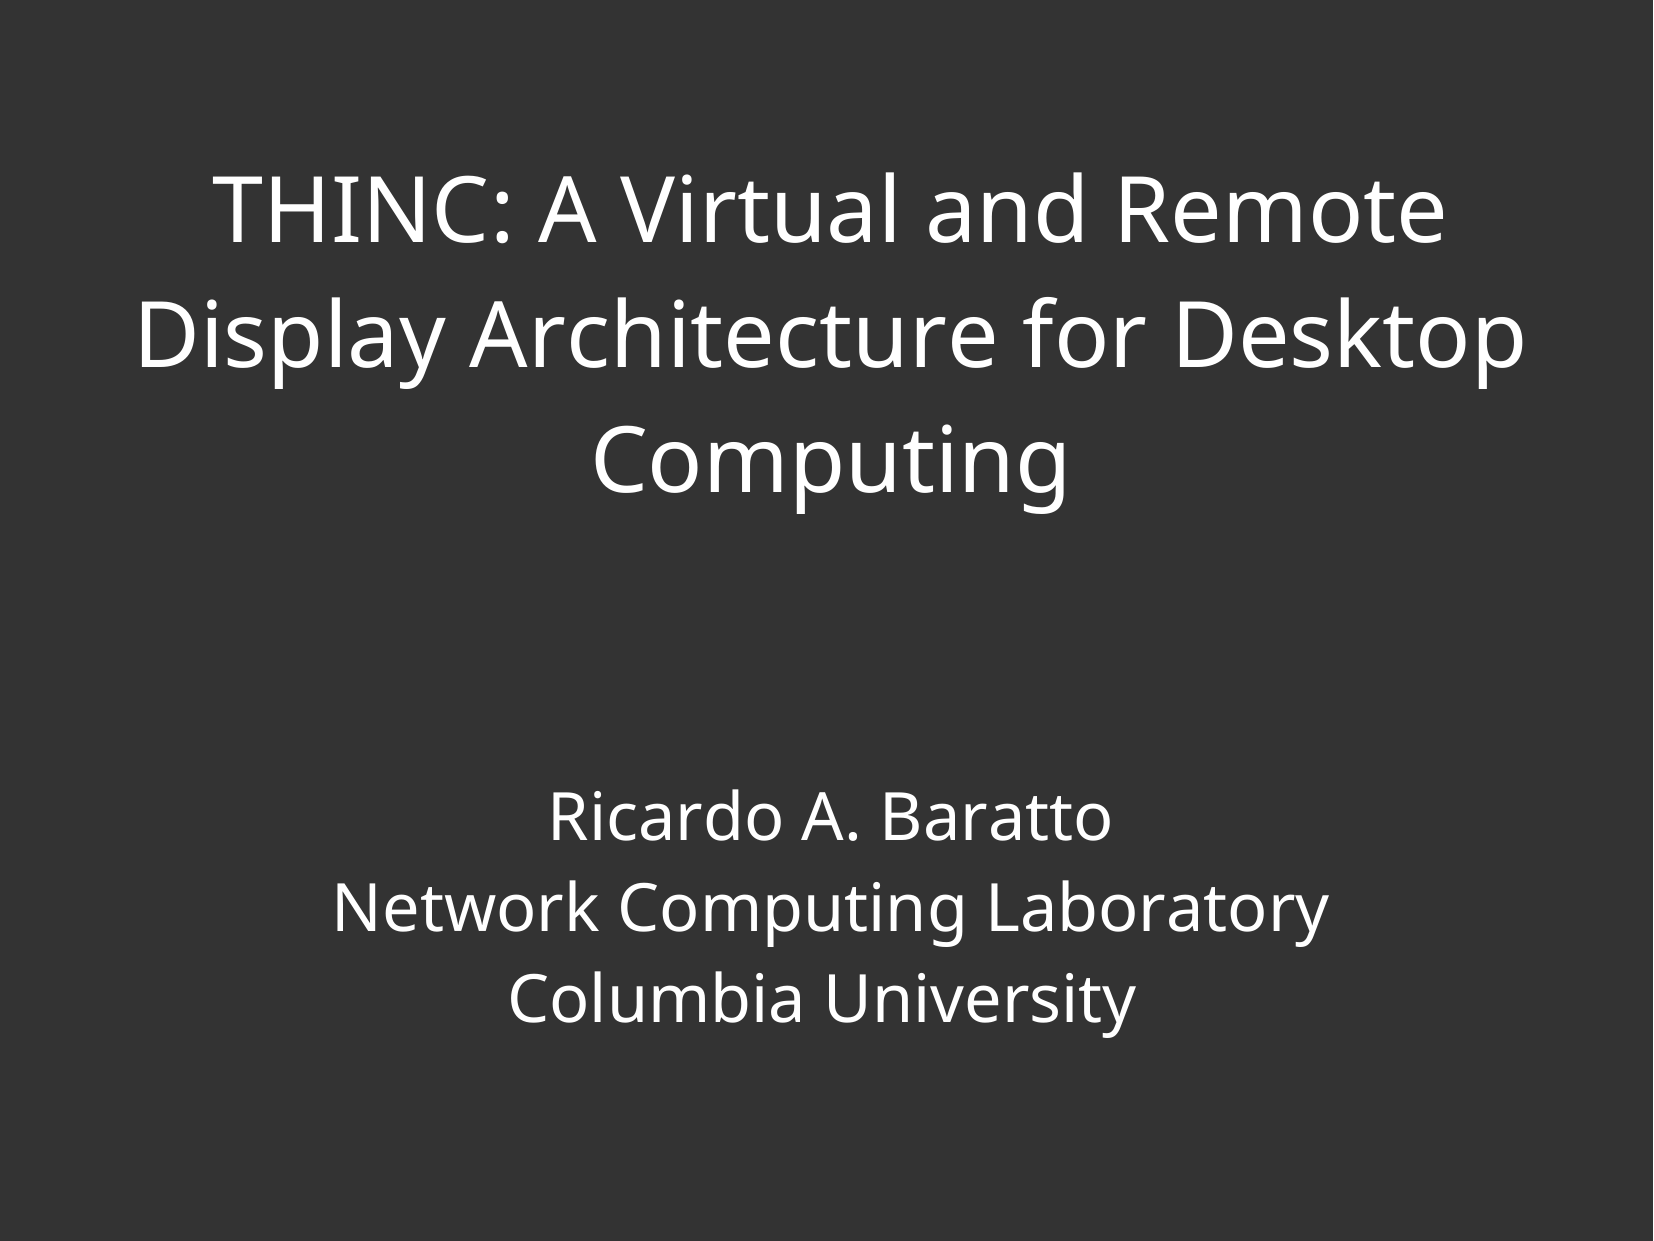

# THINC: A Virtual and Remote Display Architecture for Desktop Computing Ricardo A. Baratto Network Computing Laboratory Columbia University